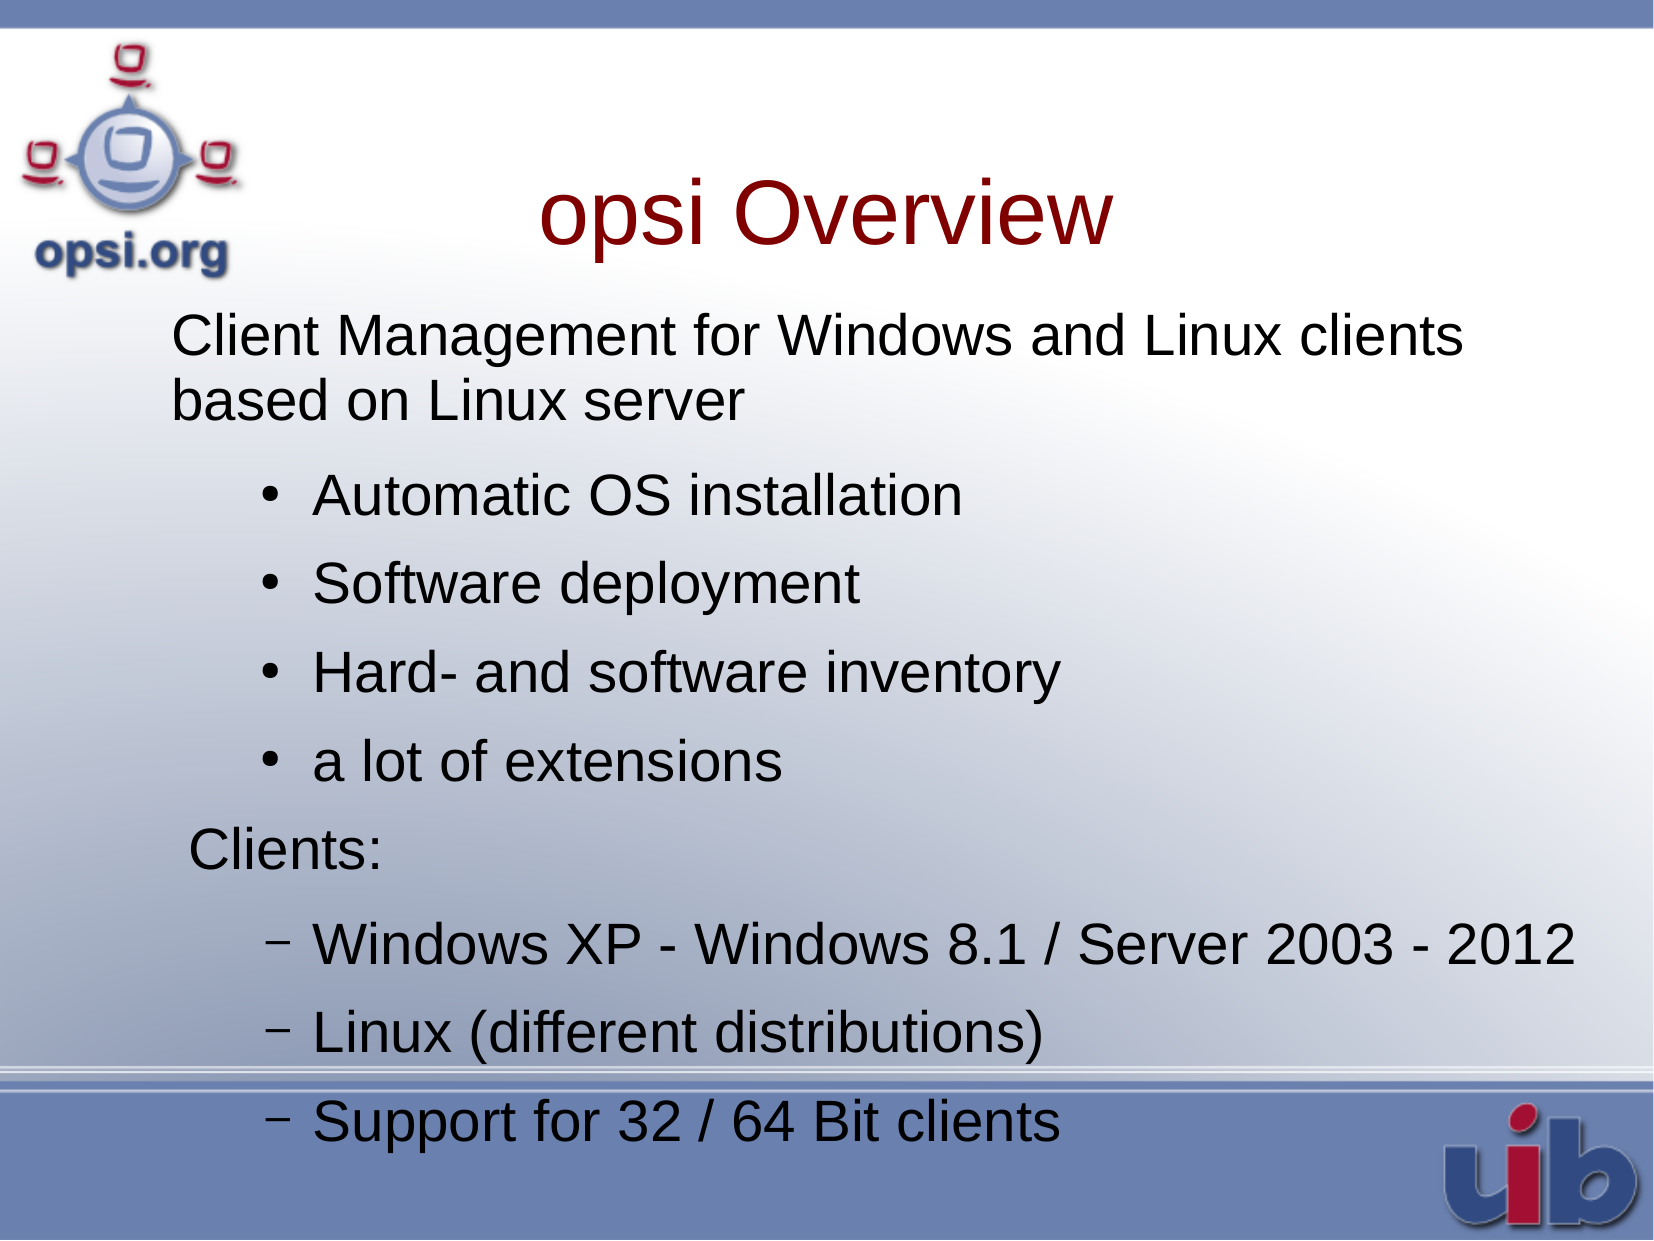

# opsi Overview
Client Management for Windows and Linux clients
based on Linux server
Automatic OS installation
Software deployment
Hard- and software inventory
a lot of extensions
Clients:
Windows XP - Windows 8.1 / Server 2003 - 2012
Linux (different distributions)
Support for 32 / 64 Bit clients